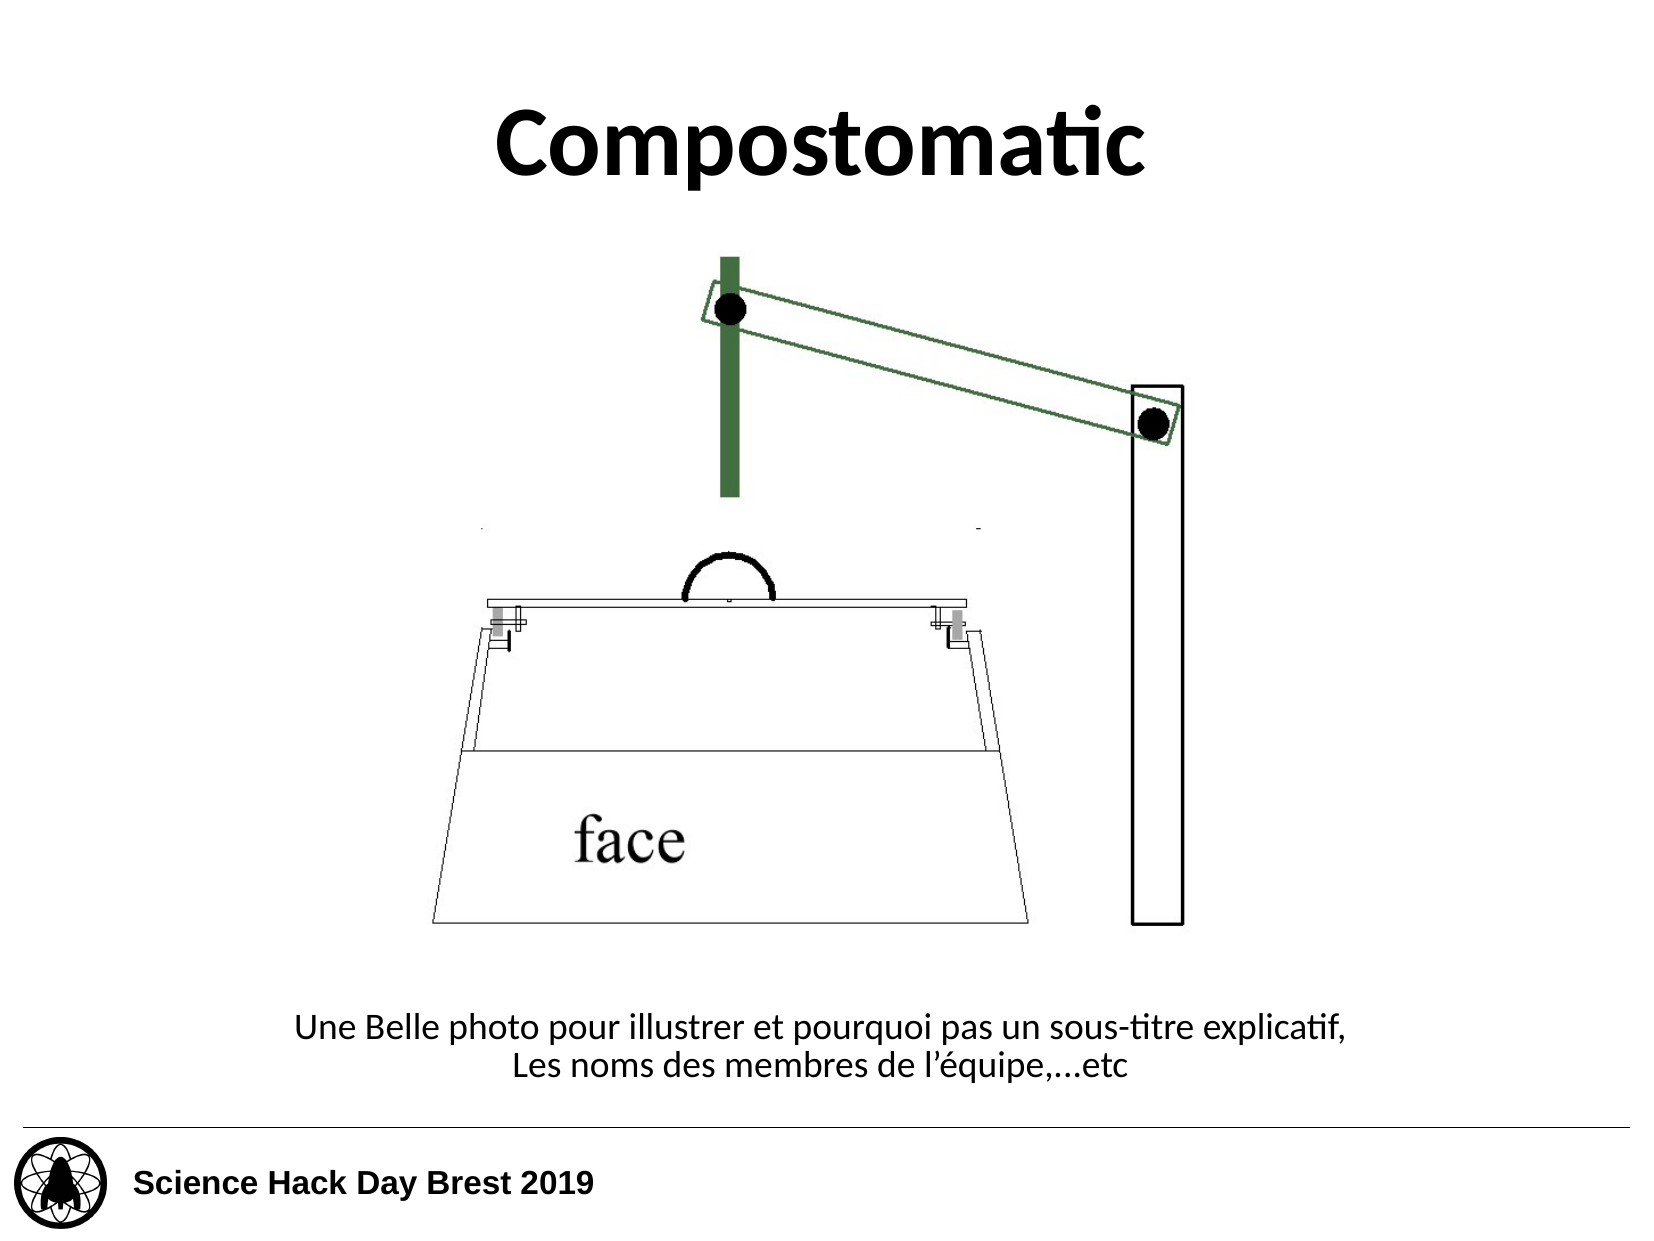

# Compostomatic
Une Belle photo pour illustrer et pourquoi pas un sous-titre explicatif,
Les noms des membres de l’équipe,...etc
Science Hack Day Brest 2019